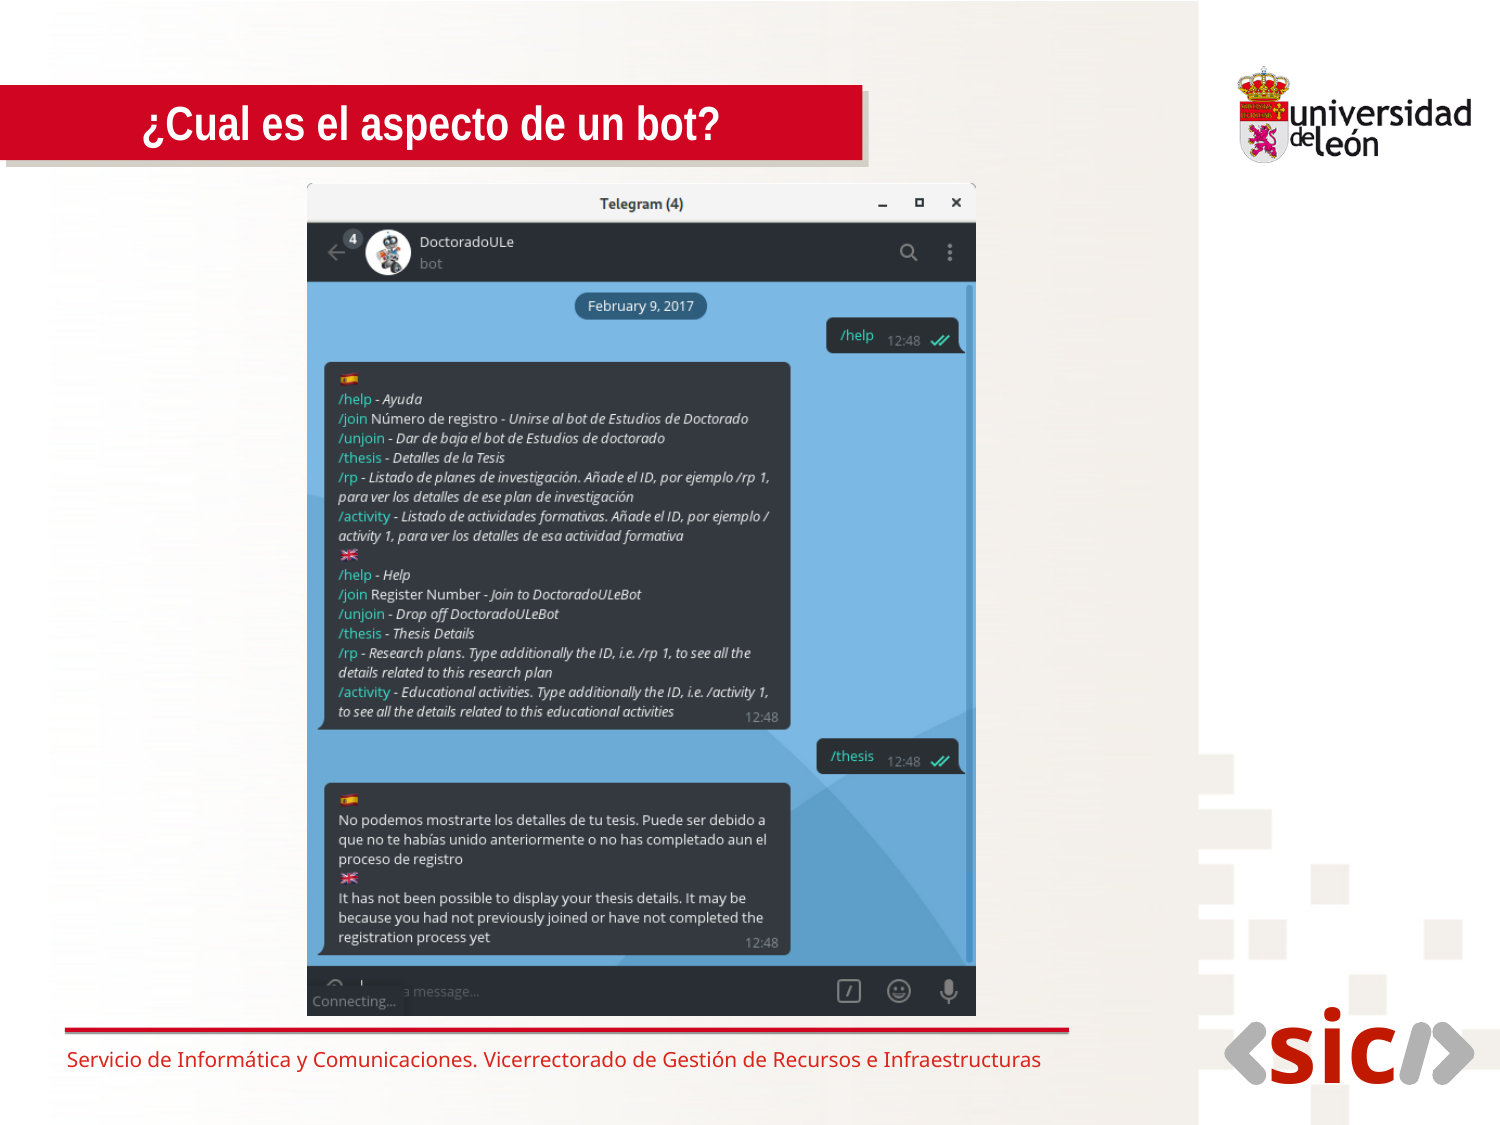

¿Cual es el aspecto de un bot?
<sic/>